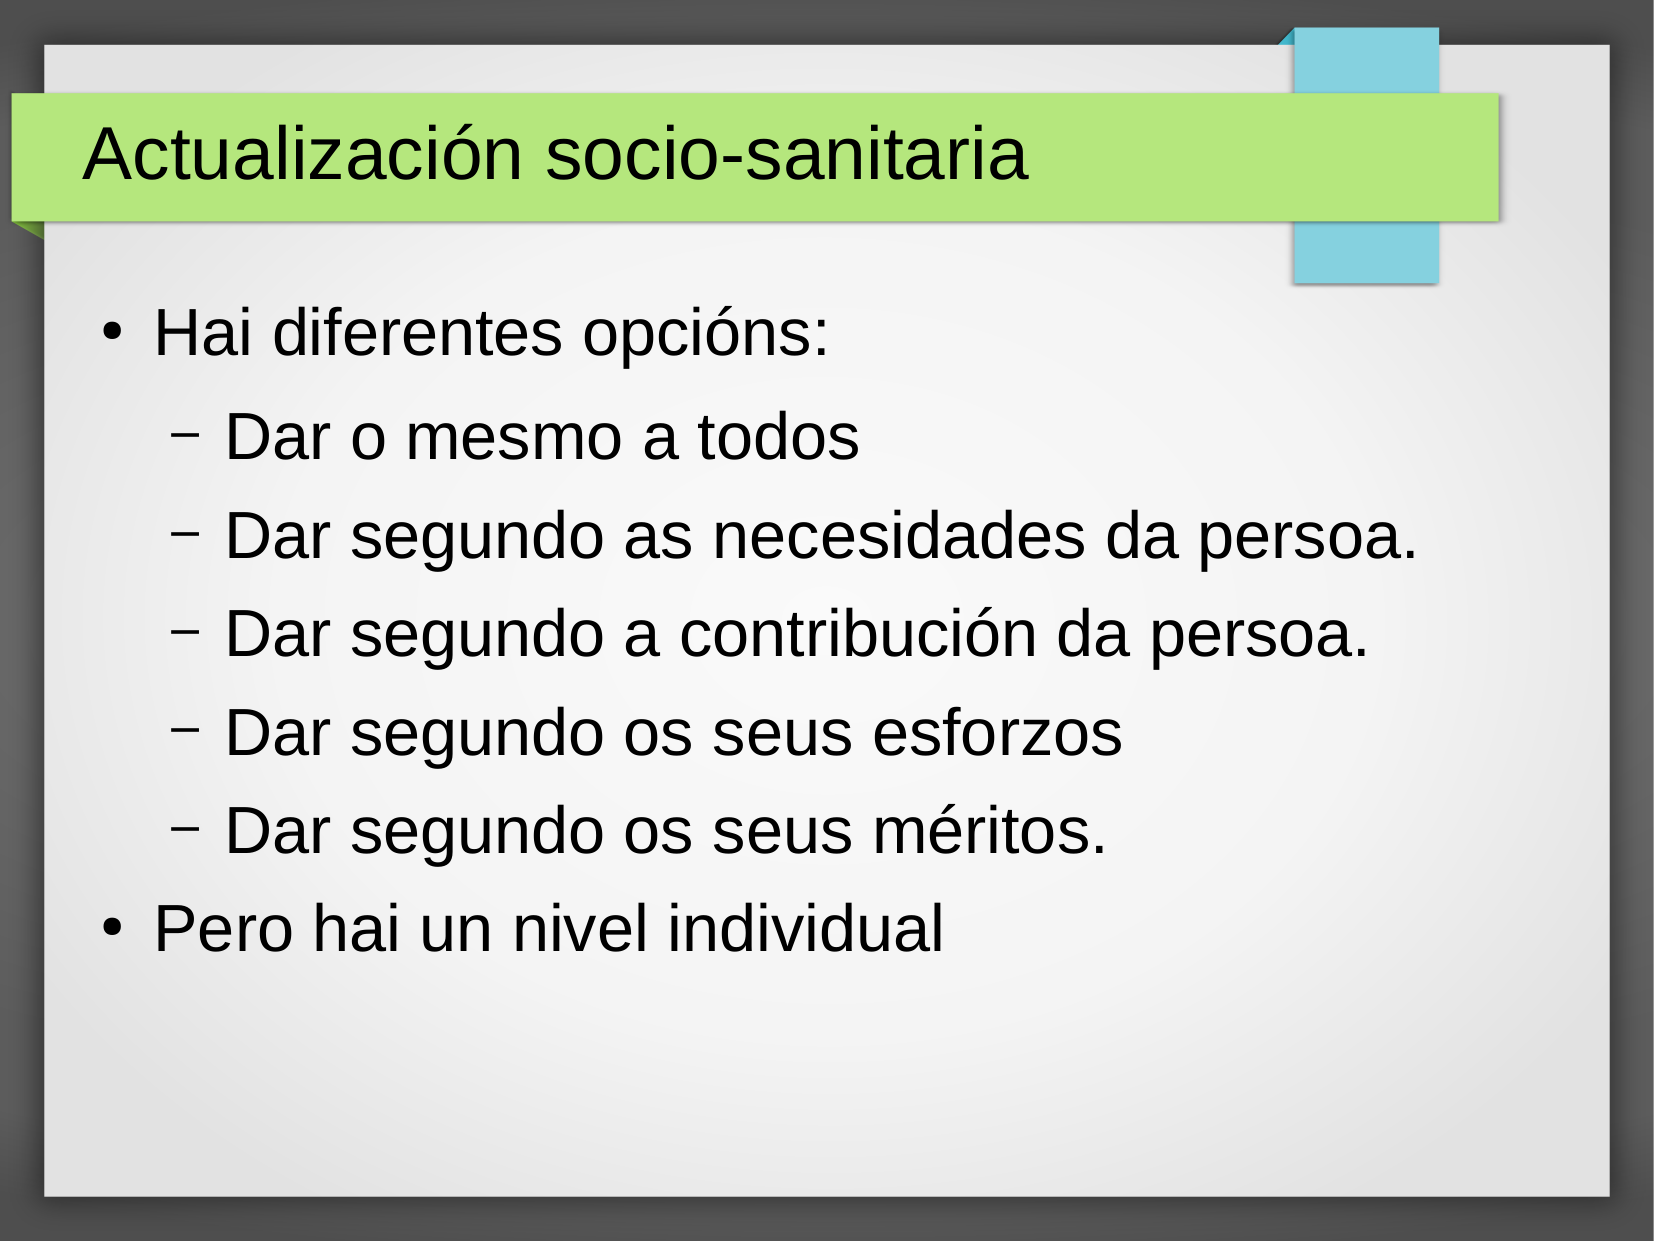

# Actualización socio-sanitaria
Hai diferentes opcións:
Dar o mesmo a todos
Dar segundo as necesidades da persoa.
Dar segundo a contribución da persoa.
Dar segundo os seus esforzos
Dar segundo os seus méritos.
Pero hai un nivel individual